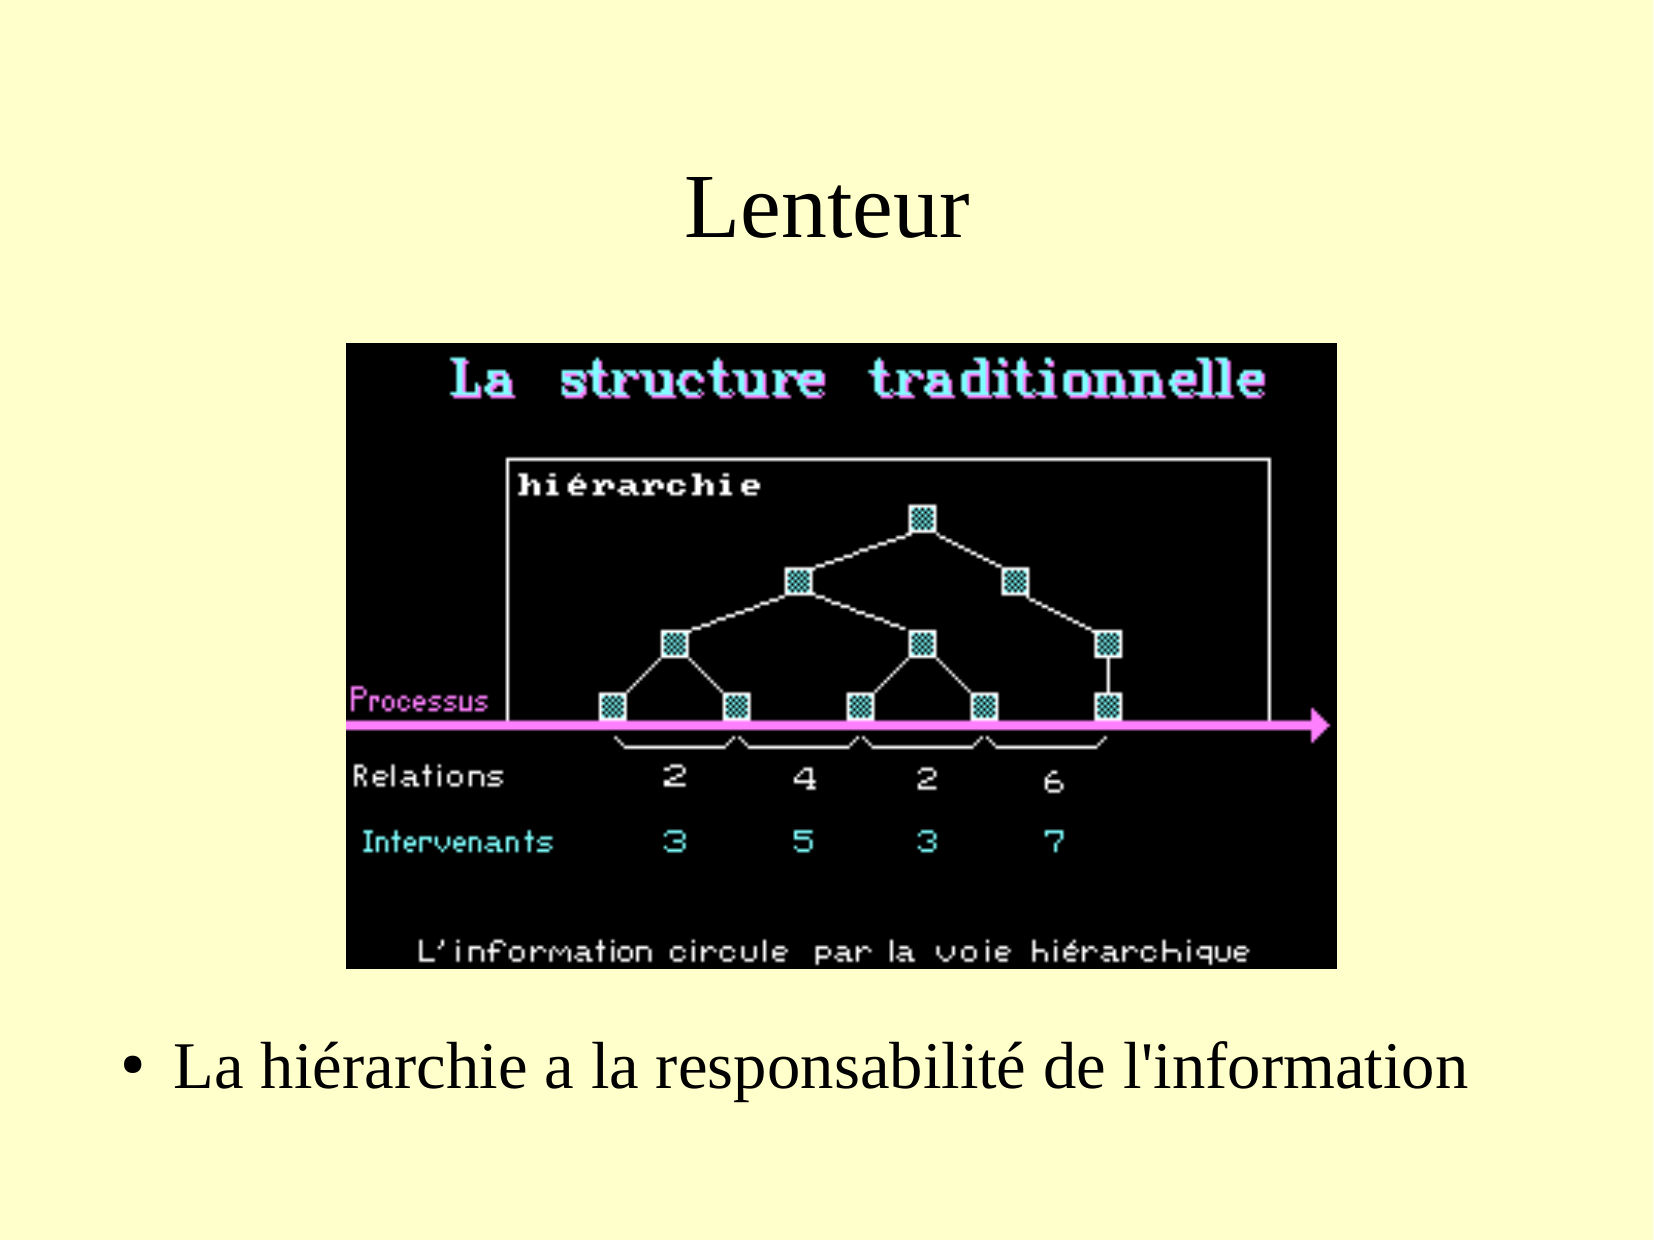

# Lenteur
La hiérarchie a la responsabilité de l'information